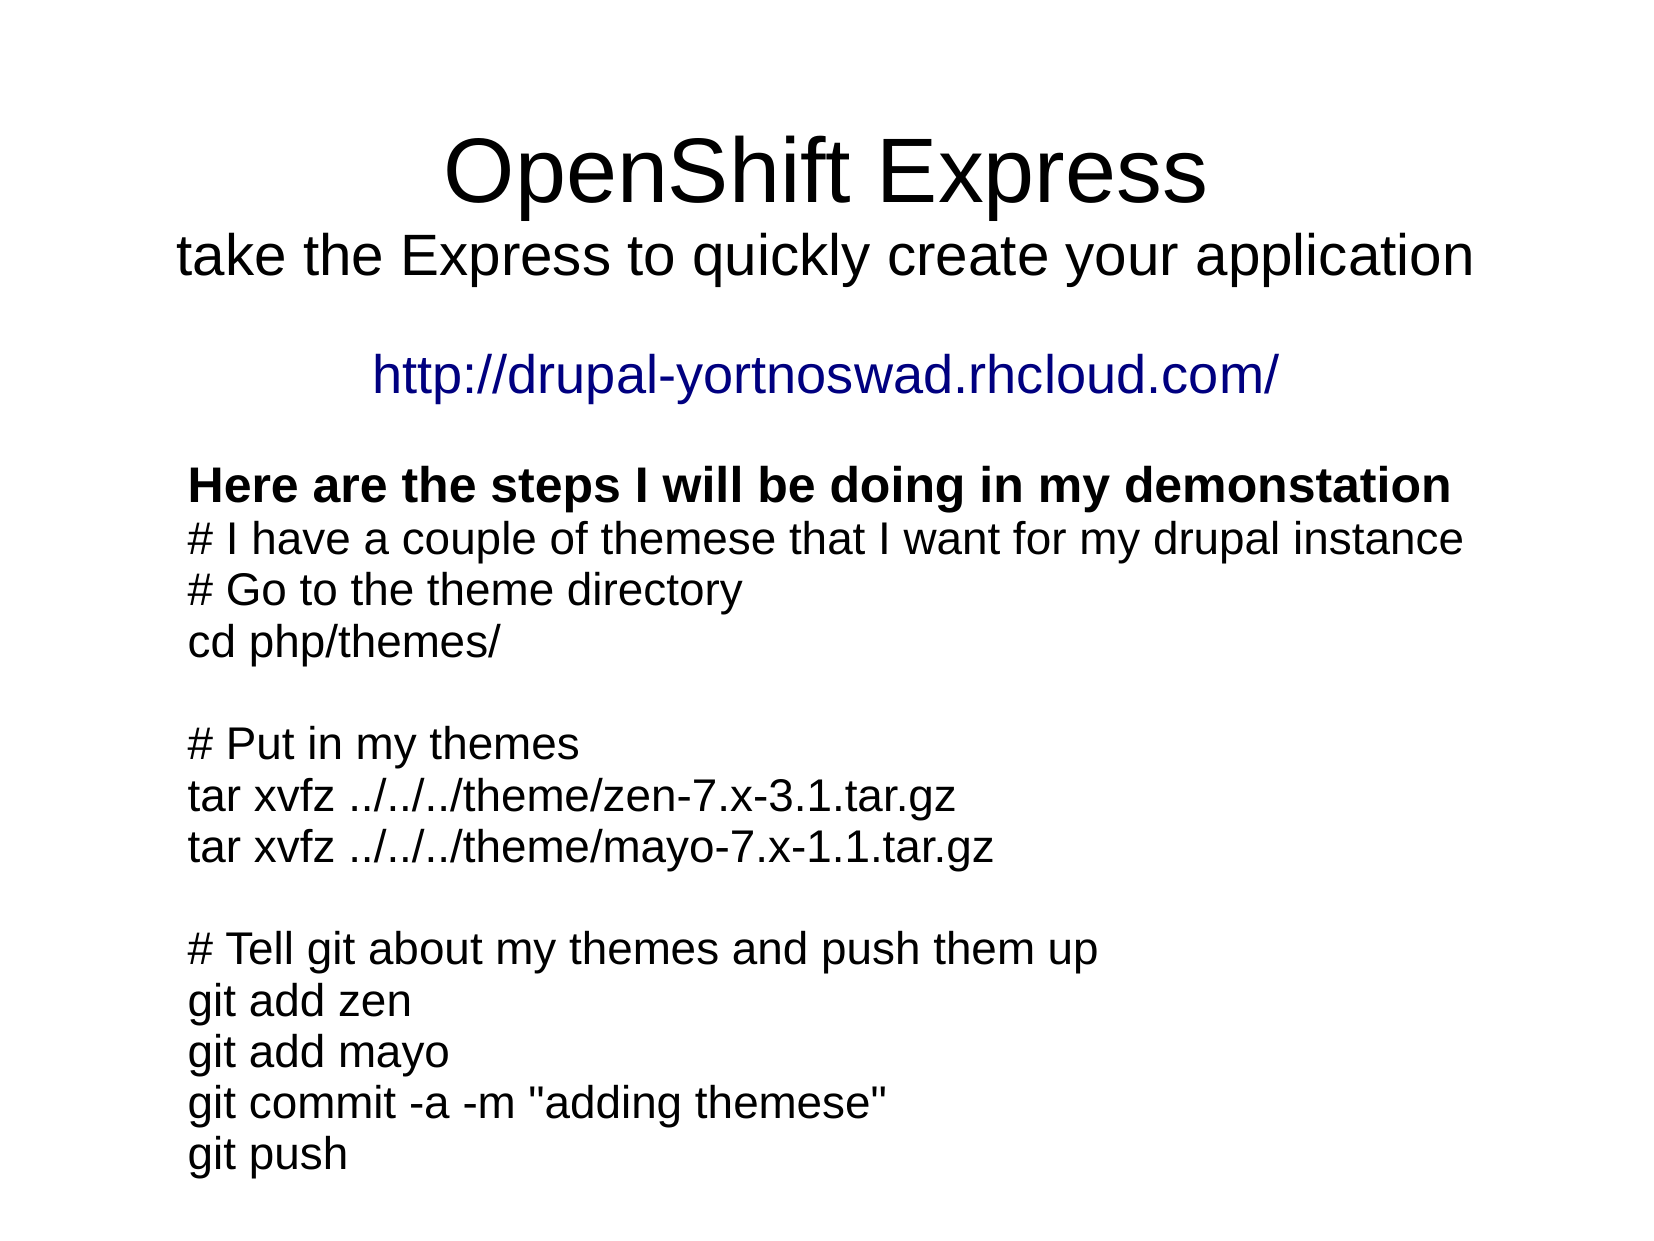

OpenShift Express
take the Express to quickly create your application
http://drupal-yortnoswad.rhcloud.com/
Here are the steps I will be doing in my demonstation
# I have a couple of themese that I want for my drupal instance
# Go to the theme directory
cd php/themes/
# Put in my themes
tar xvfz ../../../theme/zen-7.x-3.1.tar.gz
tar xvfz ../../../theme/mayo-7.x-1.1.tar.gz
# Tell git about my themes and push them up
git add zen
git add mayo
git commit -a -m "adding themese"
git push